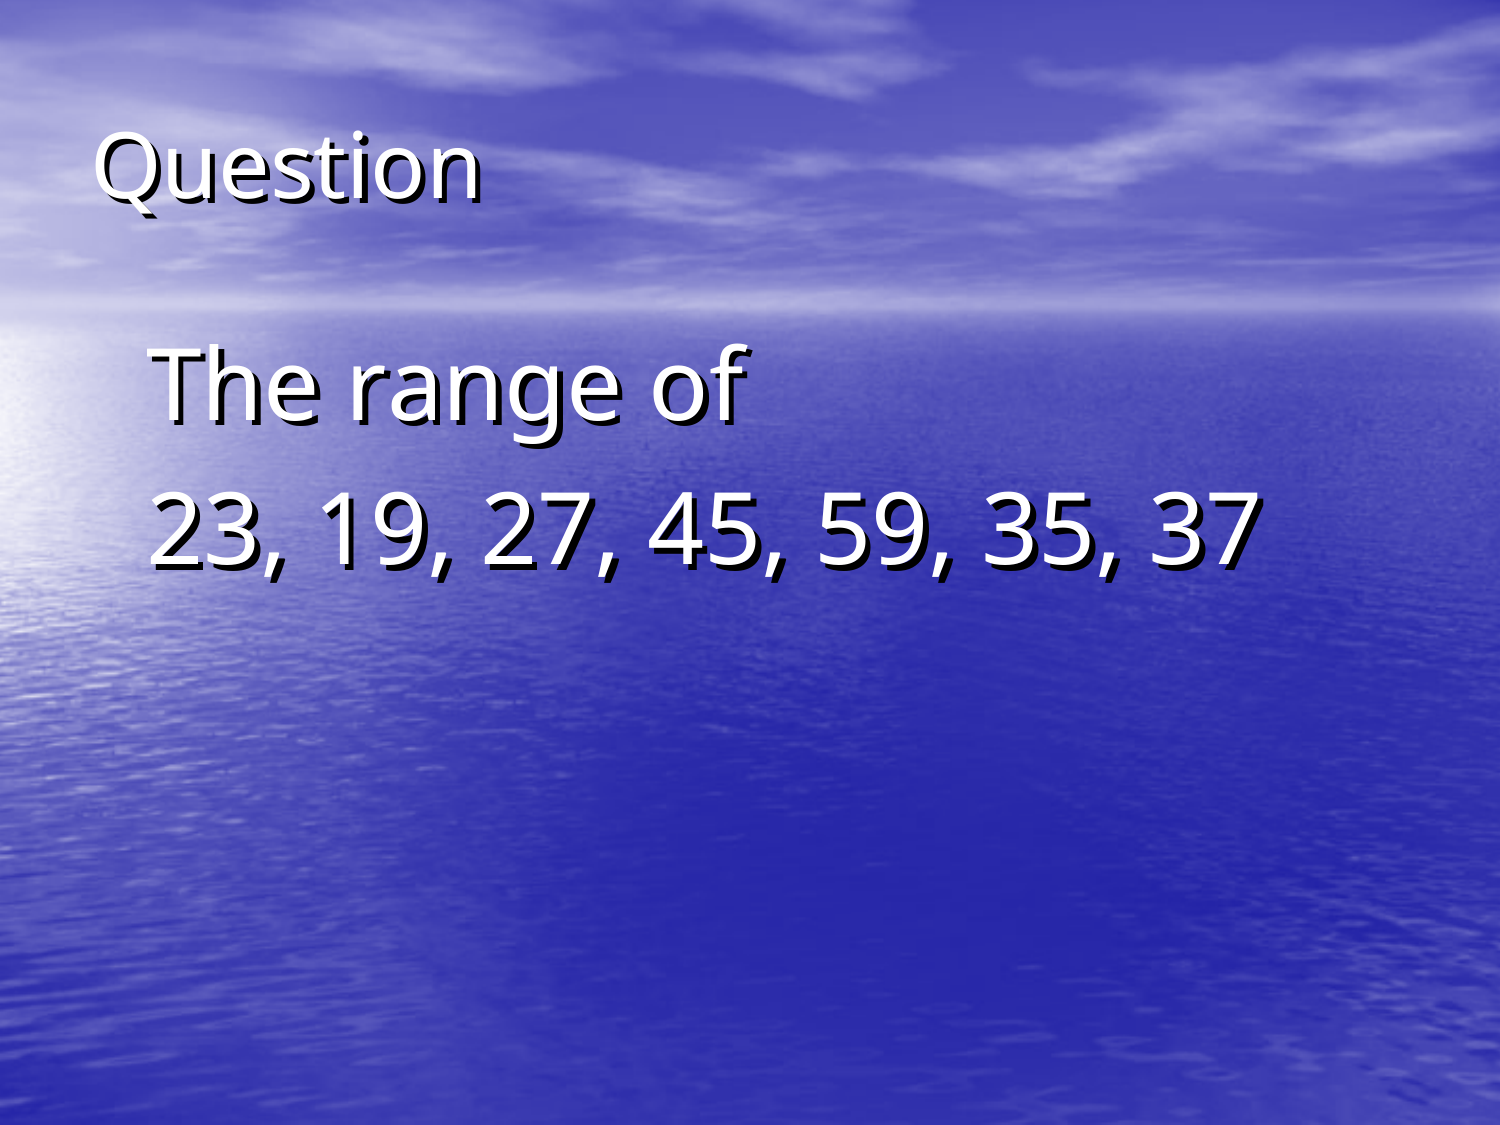

# Question
The range of
23, 19, 27, 45, 59, 35, 37